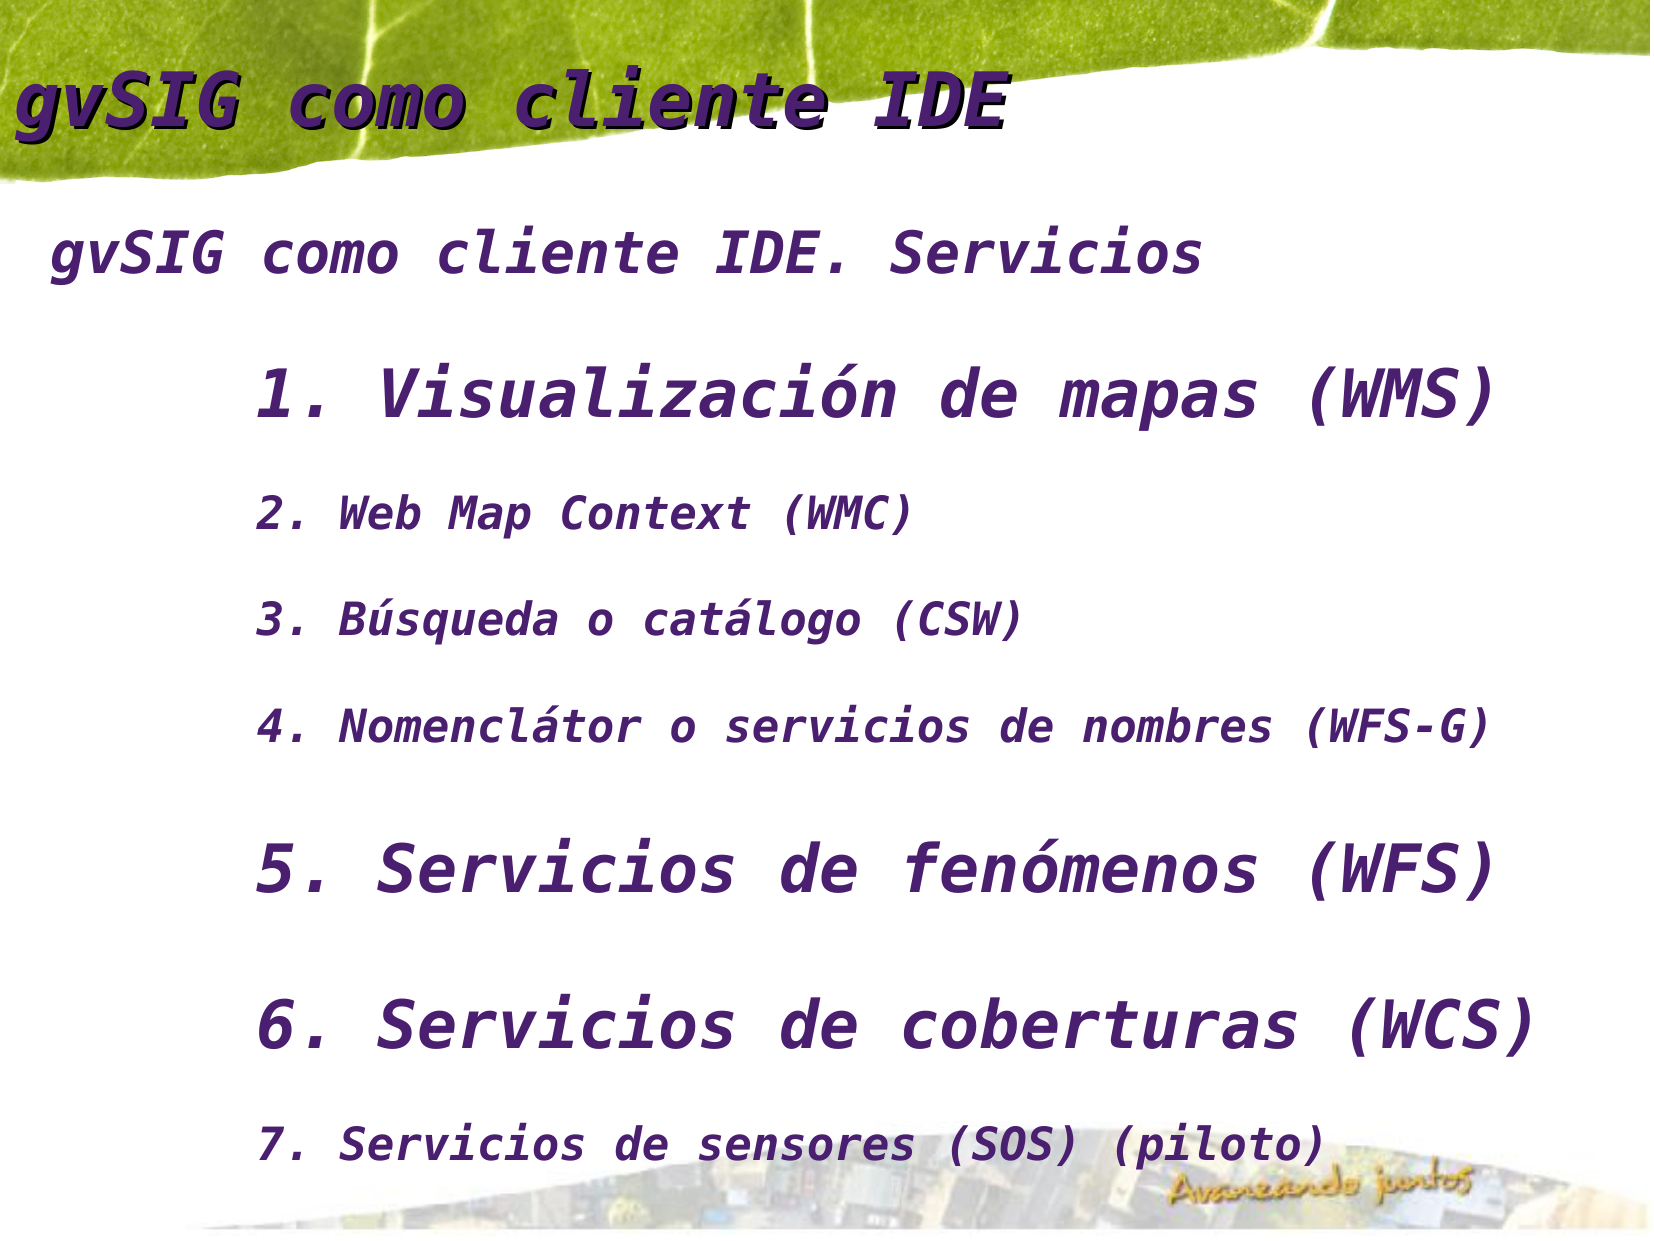

gvSIG como cliente IDE
gvSIG como cliente IDE. Servicios
1. Visualización de mapas (WMS)
2. Web Map Context (WMC)
3. Búsqueda o catálogo (CSW)
4. Nomenclátor o servicios de nombres (WFS-G)
5. Servicios de fenómenos (WFS)
6. Servicios de coberturas (WCS)
7. Servicios de sensores (SOS) (piloto)